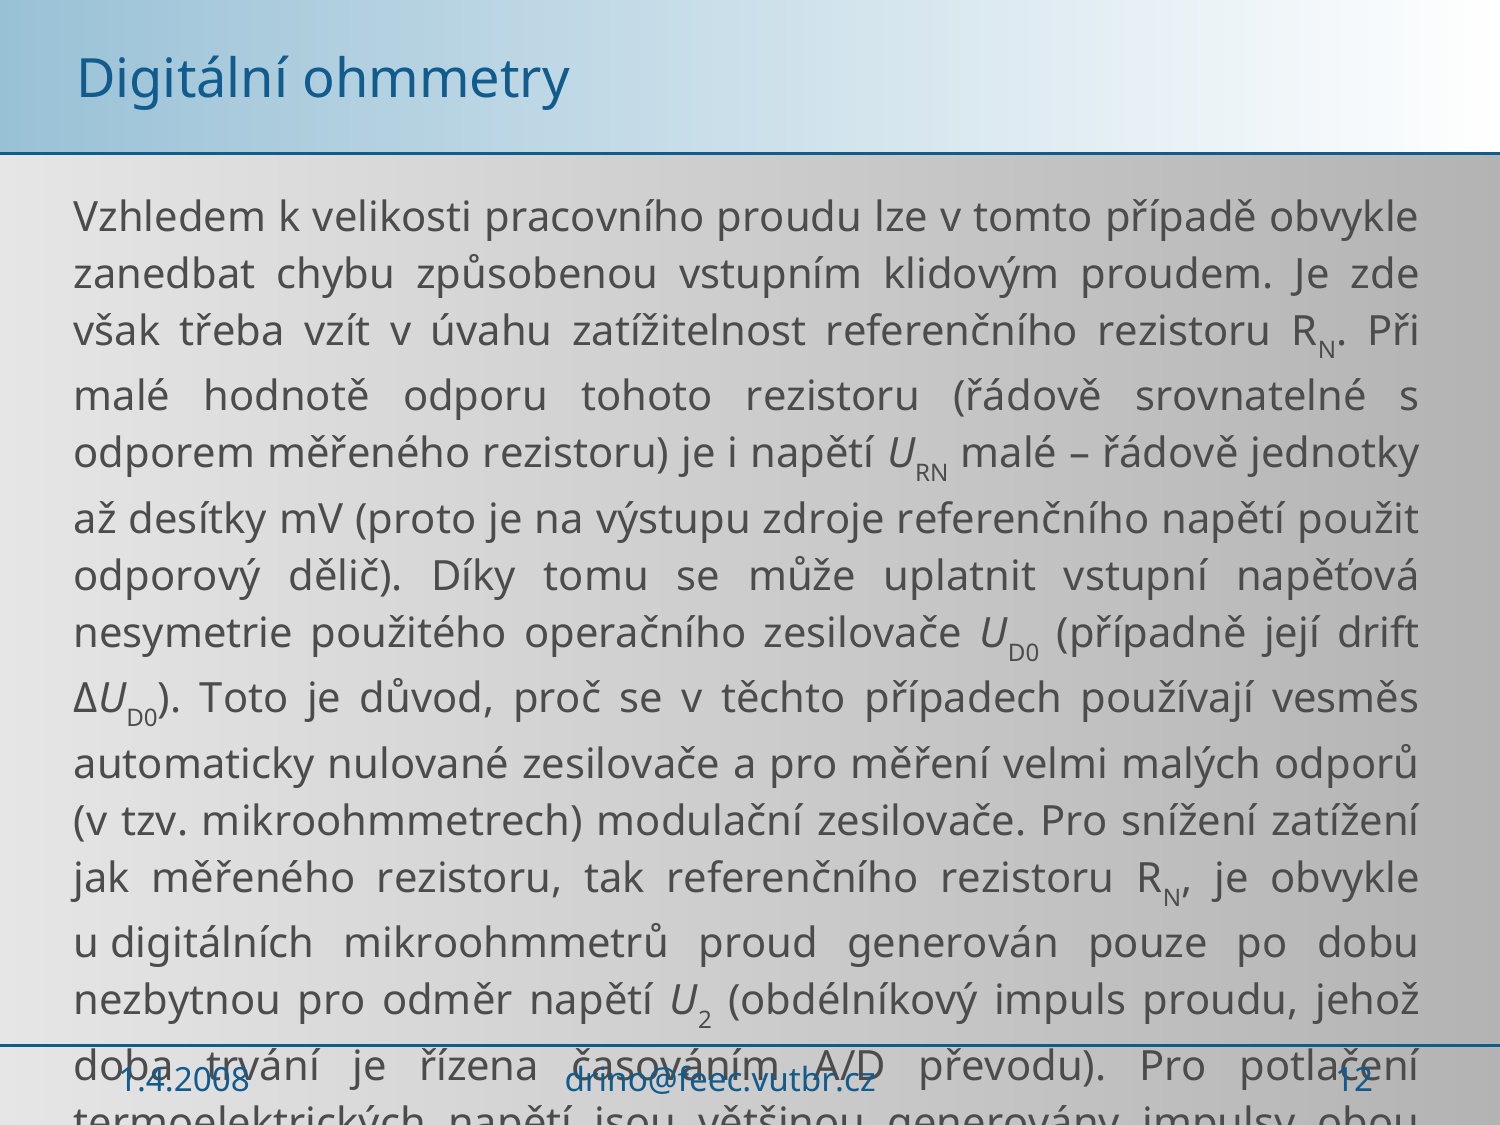

# Digitální ohmmetry
Vzhledem k velikosti pracovního proudu lze v tomto případě obvykle zanedbat chybu způsobenou vstupním klidovým proudem. Je zde však třeba vzít v úvahu zatížitelnost referenčního rezistoru RN. Při malé hodnotě odporu tohoto rezistoru (řádově srovnatelné s odporem měřeného rezistoru) je i napětí URN malé – řádově jednotky až desítky mV (proto je na výstupu zdroje referenčního napětí použit odporový dělič). Díky tomu se může uplatnit vstupní napěťová nesymetrie použitého operačního zesilovače UD0 (případně její drift ΔUD0). Toto je důvod, proč se v těchto případech používají vesměs automaticky nulované zesilovače a pro měření velmi malých odporů (v tzv. mikroohmmetrech) modulační zesilovače. Pro snížení zatížení jak měřeného rezistoru, tak referenčního rezistoru RN, je obvykle u digitálních mikroohmmetrů proud generován pouze po dobu nezbytnou pro odměr napětí U2 (obdélníkový impuls proudu, jehož doba trvání je řízena časováním A/D převodu). Pro potlačení termoelektrických napětí jsou většinou generovány impulsy obou polarit a výsledek se vypočte
1.4.2008
drino@feec.vutbr.cz